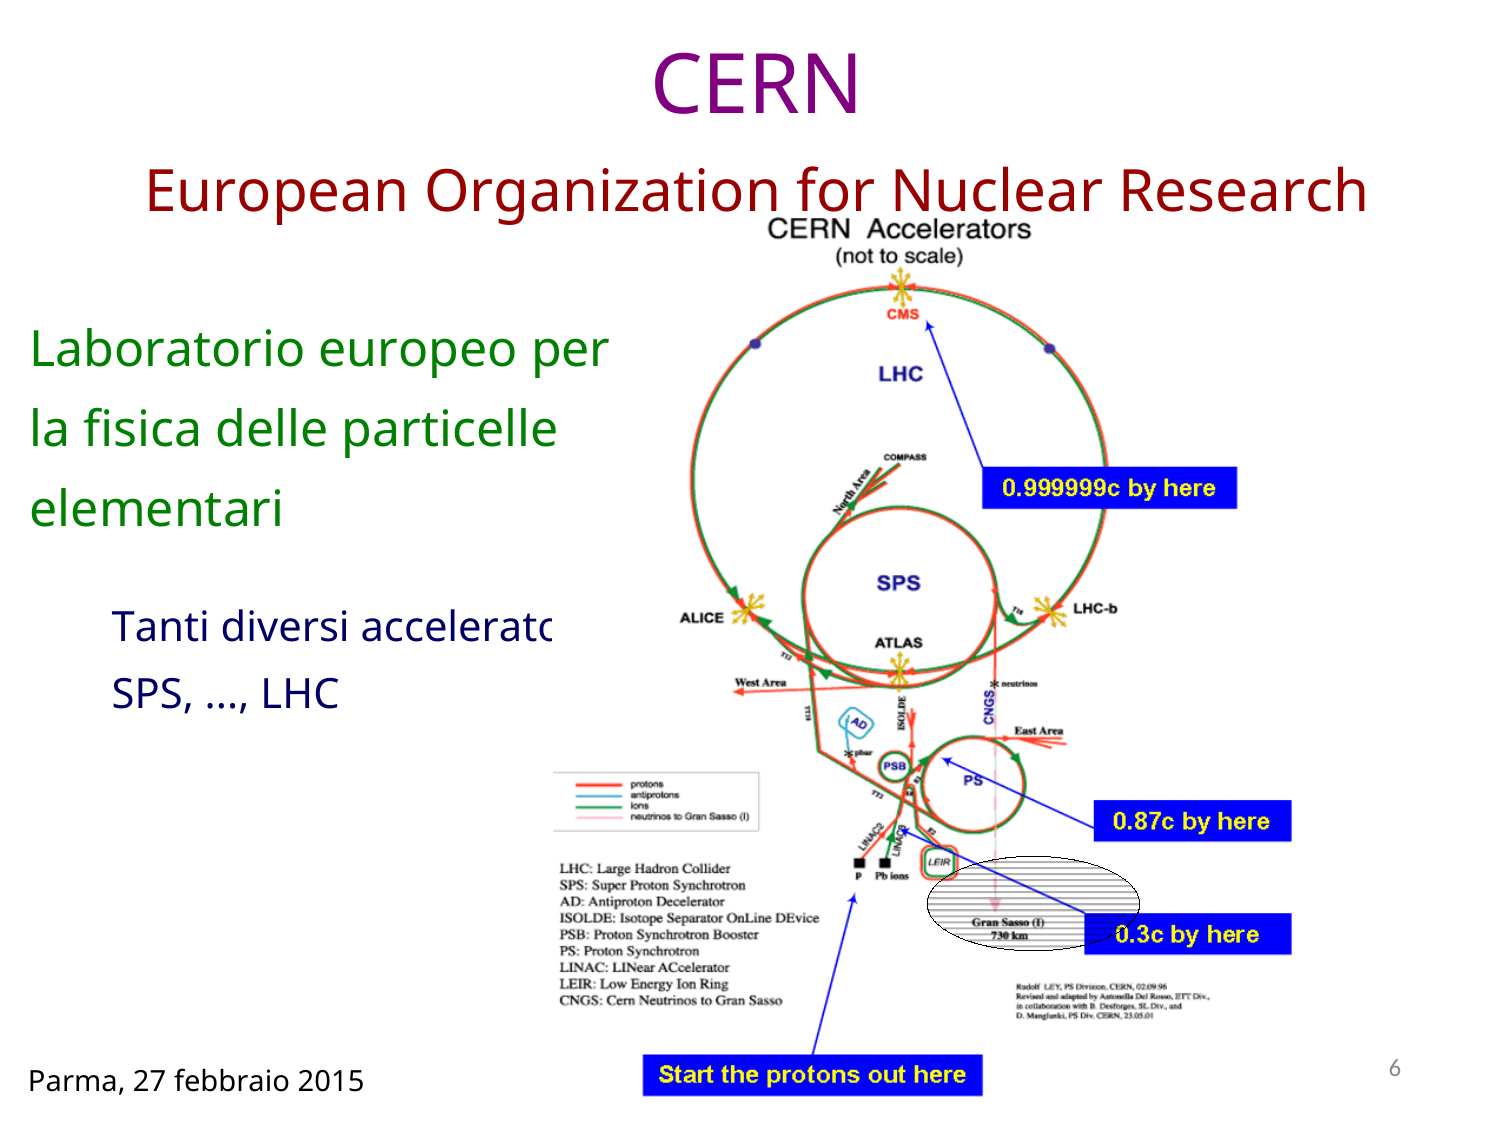

CERN
European Organization for Nuclear Research
Laboratorio europeo per la fisica delle particelle elementari
Tanti diversi acceleratori: PS, SPS, ..., LHC
6